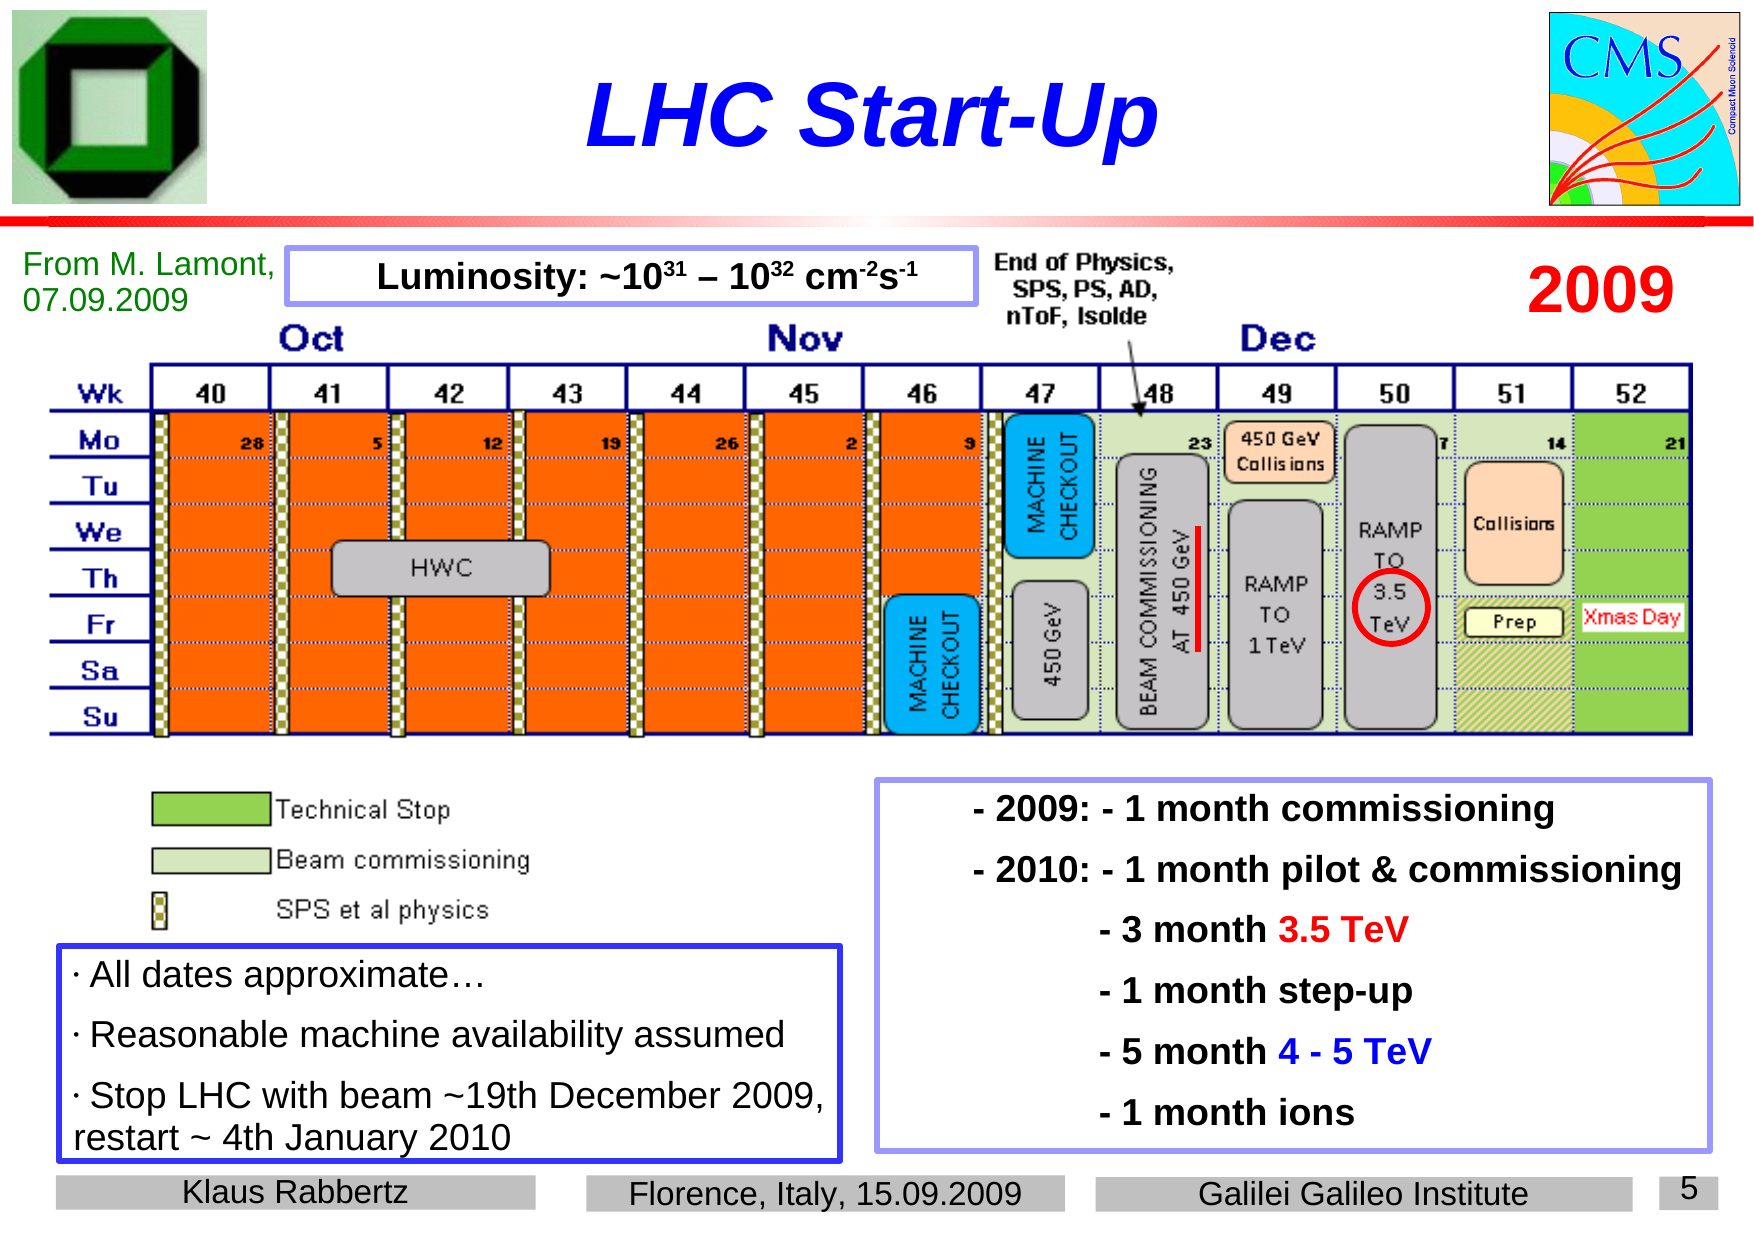

# LHC Start-Up
From M. Lamont,
07.09.2009
2009
Luminosity: ~1031 – 1032 cm-2s-1
- 2009: - 1 month commissioning
- 2010: - 1 month pilot & commissioning
 - 3 month 3.5 TeV
 - 1 month step-up
 - 5 month 4 - 5 TeV
 - 1 month ions
 All dates approximate…
 Reasonable machine availability assumed
 Stop LHC with beam ~19th December 2009, restart ~ 4th January 2010